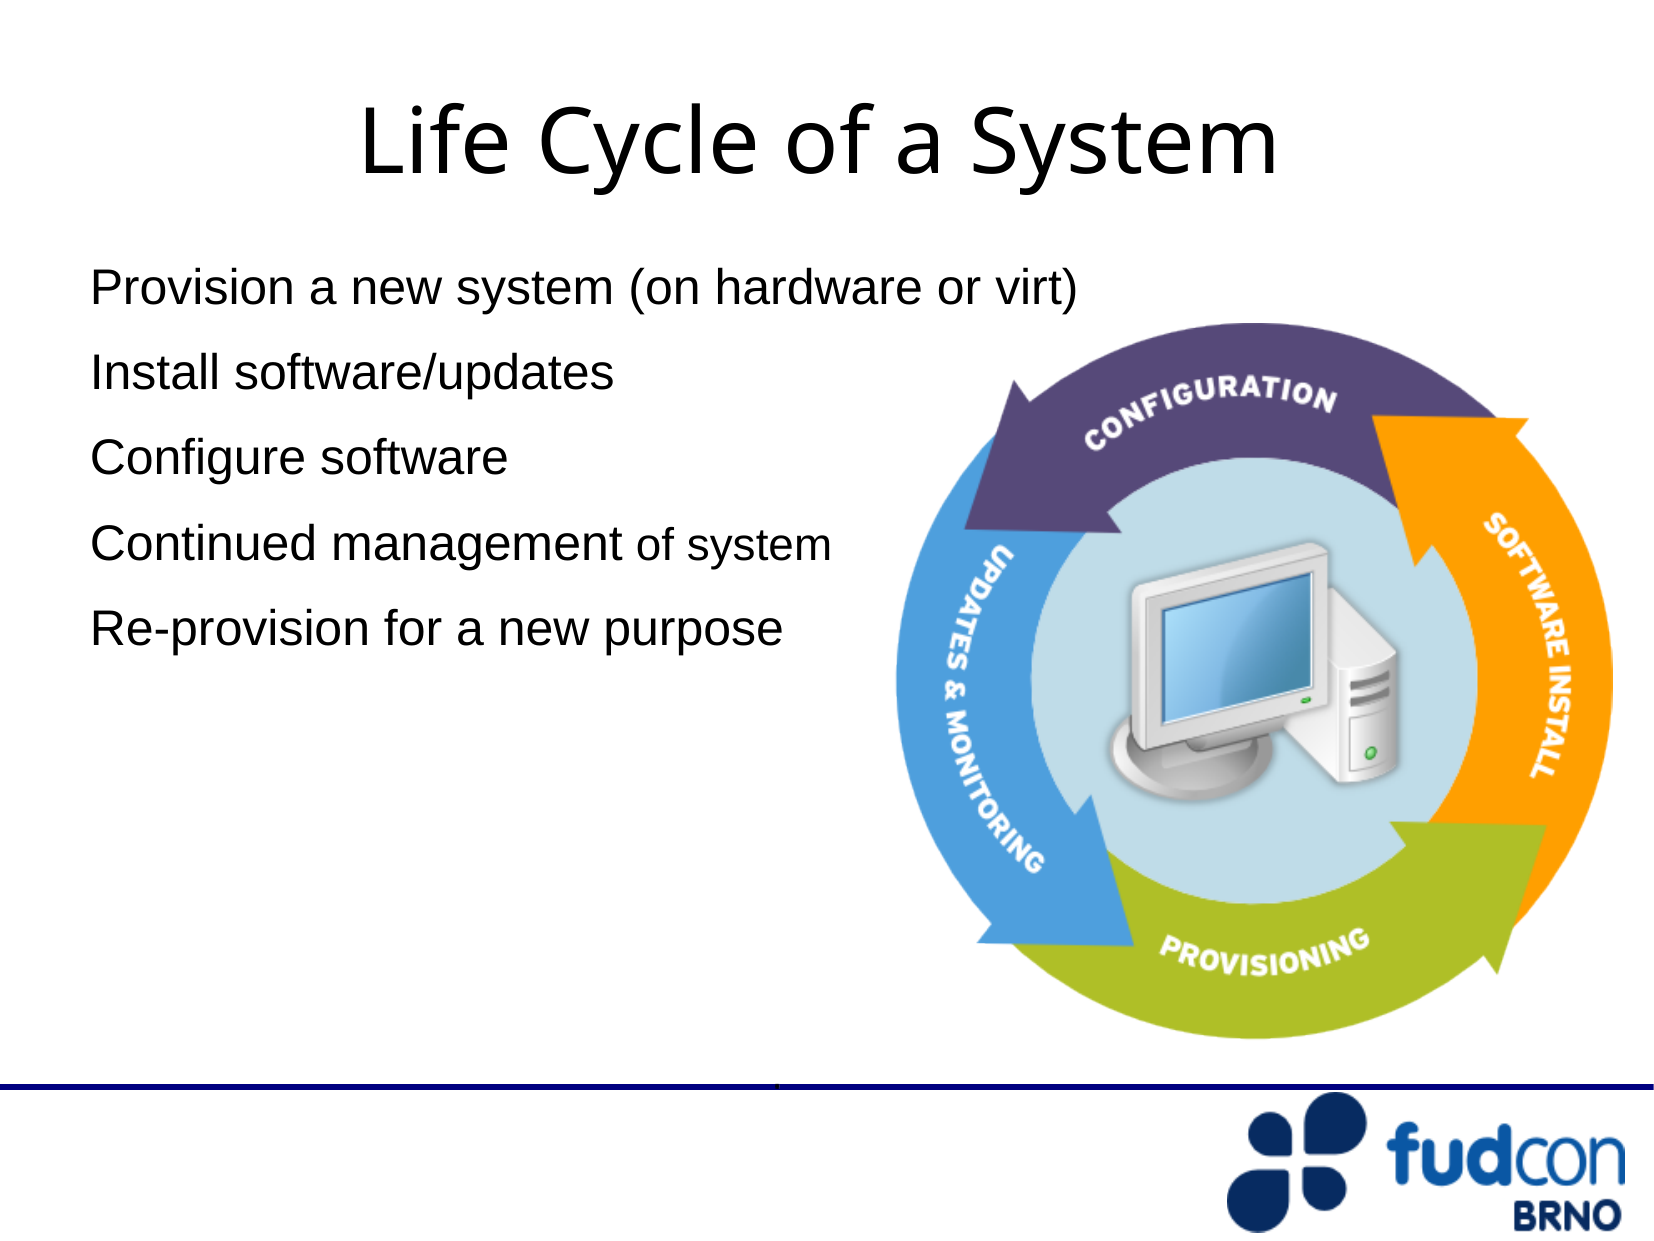

# Life Cycle of a System
Provision a new system (on hardware or virt)
Install software/updates
Configure software
Continued management of system
Re-provision for a new purpose